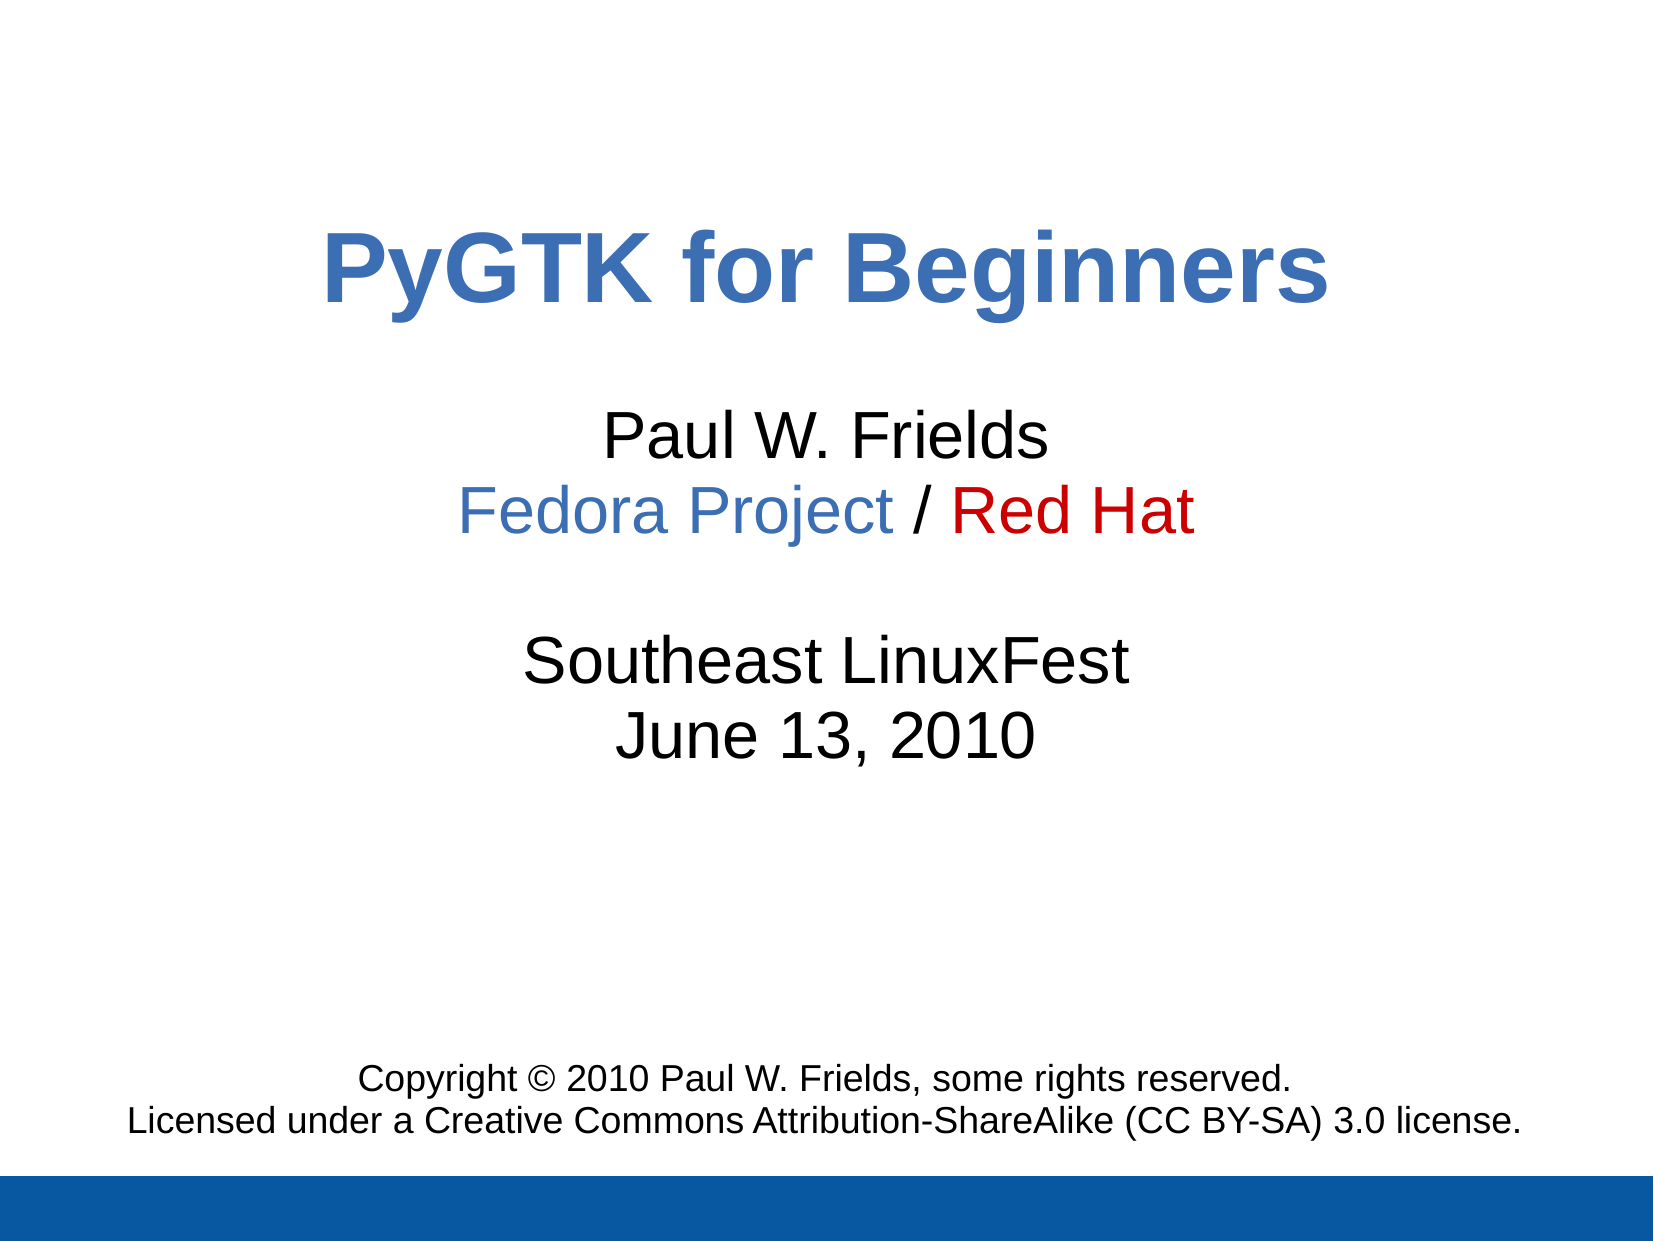

# PyGTK for Beginners
Paul W. Frields
Fedora Project / Red Hat
Southeast LinuxFest
June 13, 2010
Copyright © 2010 Paul W. Frields, some rights reserved.
Licensed under a Creative Commons Attribution-ShareAlike (CC BY-SA) 3.0 license.